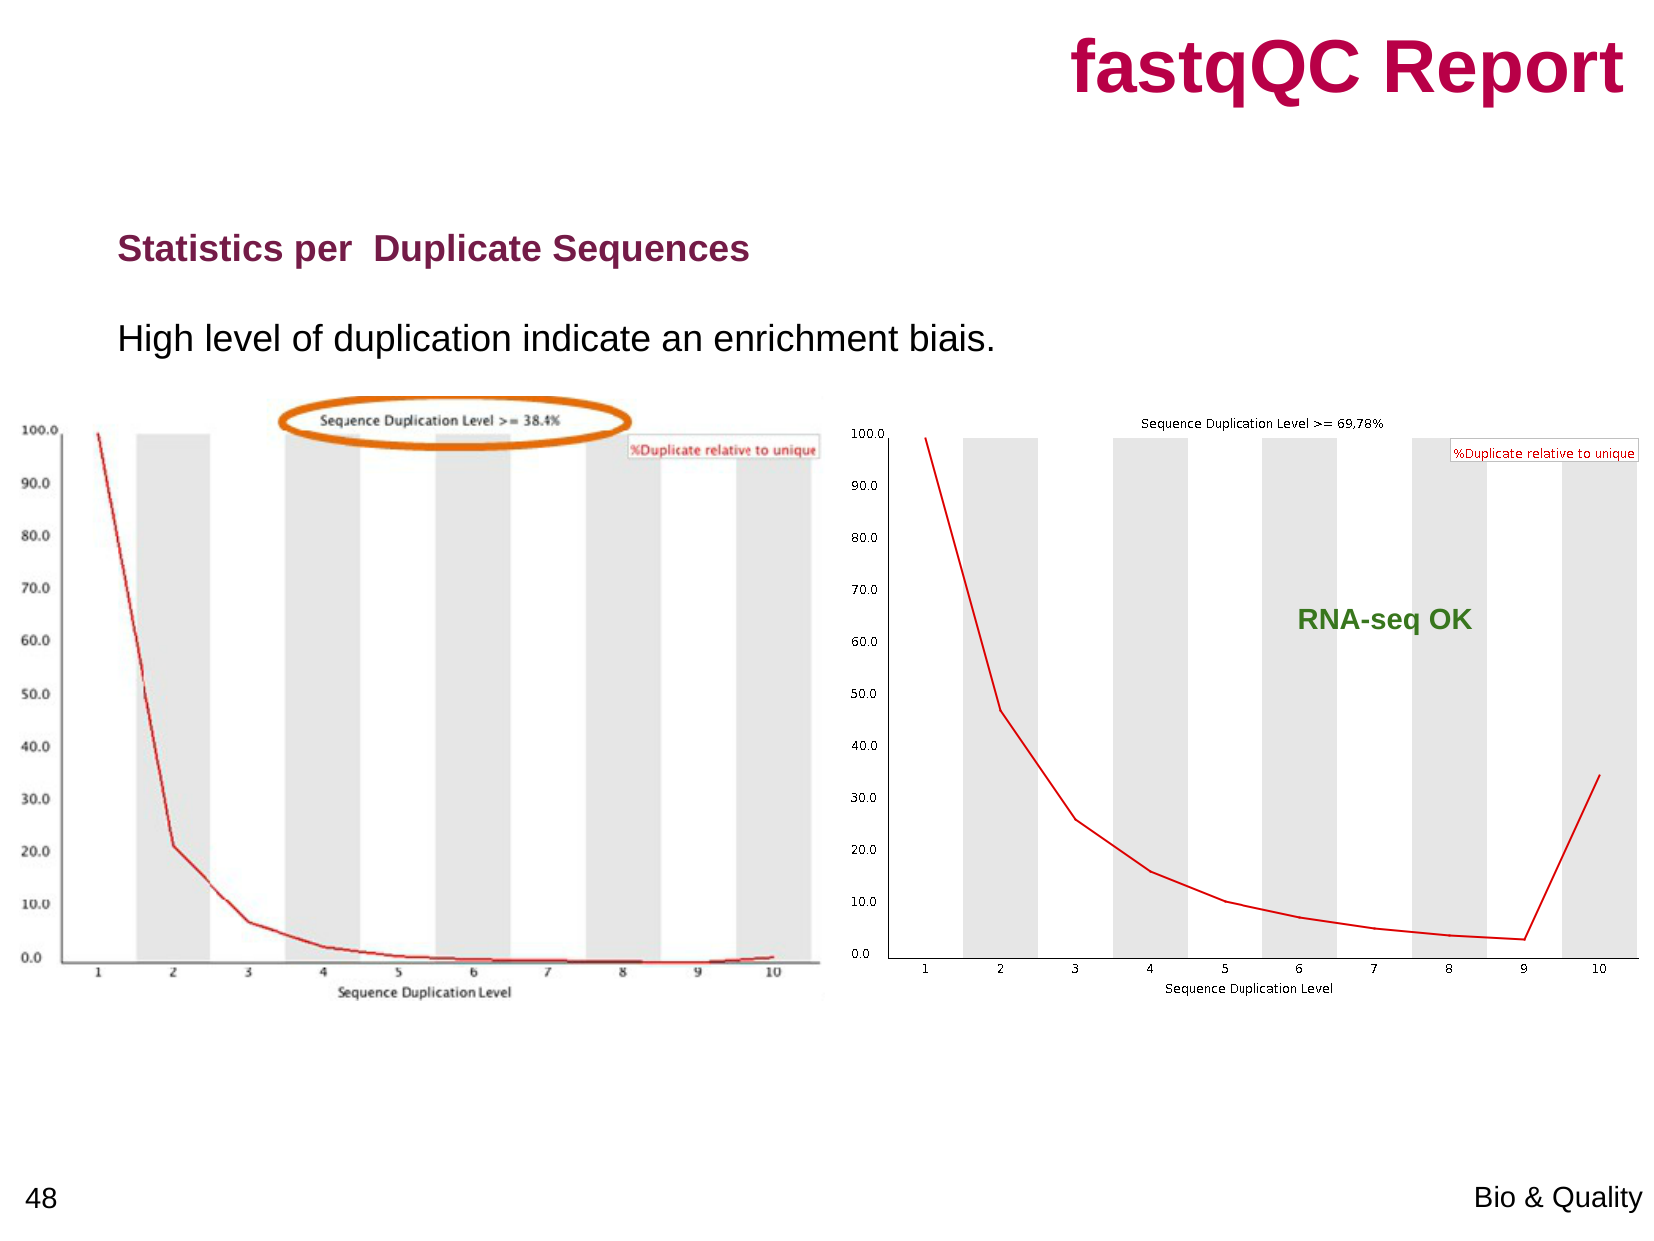

fastqQC Report
Statistics per Duplicate Sequences
High level of duplication indicate an enrichment biais.
RNA-seq OK